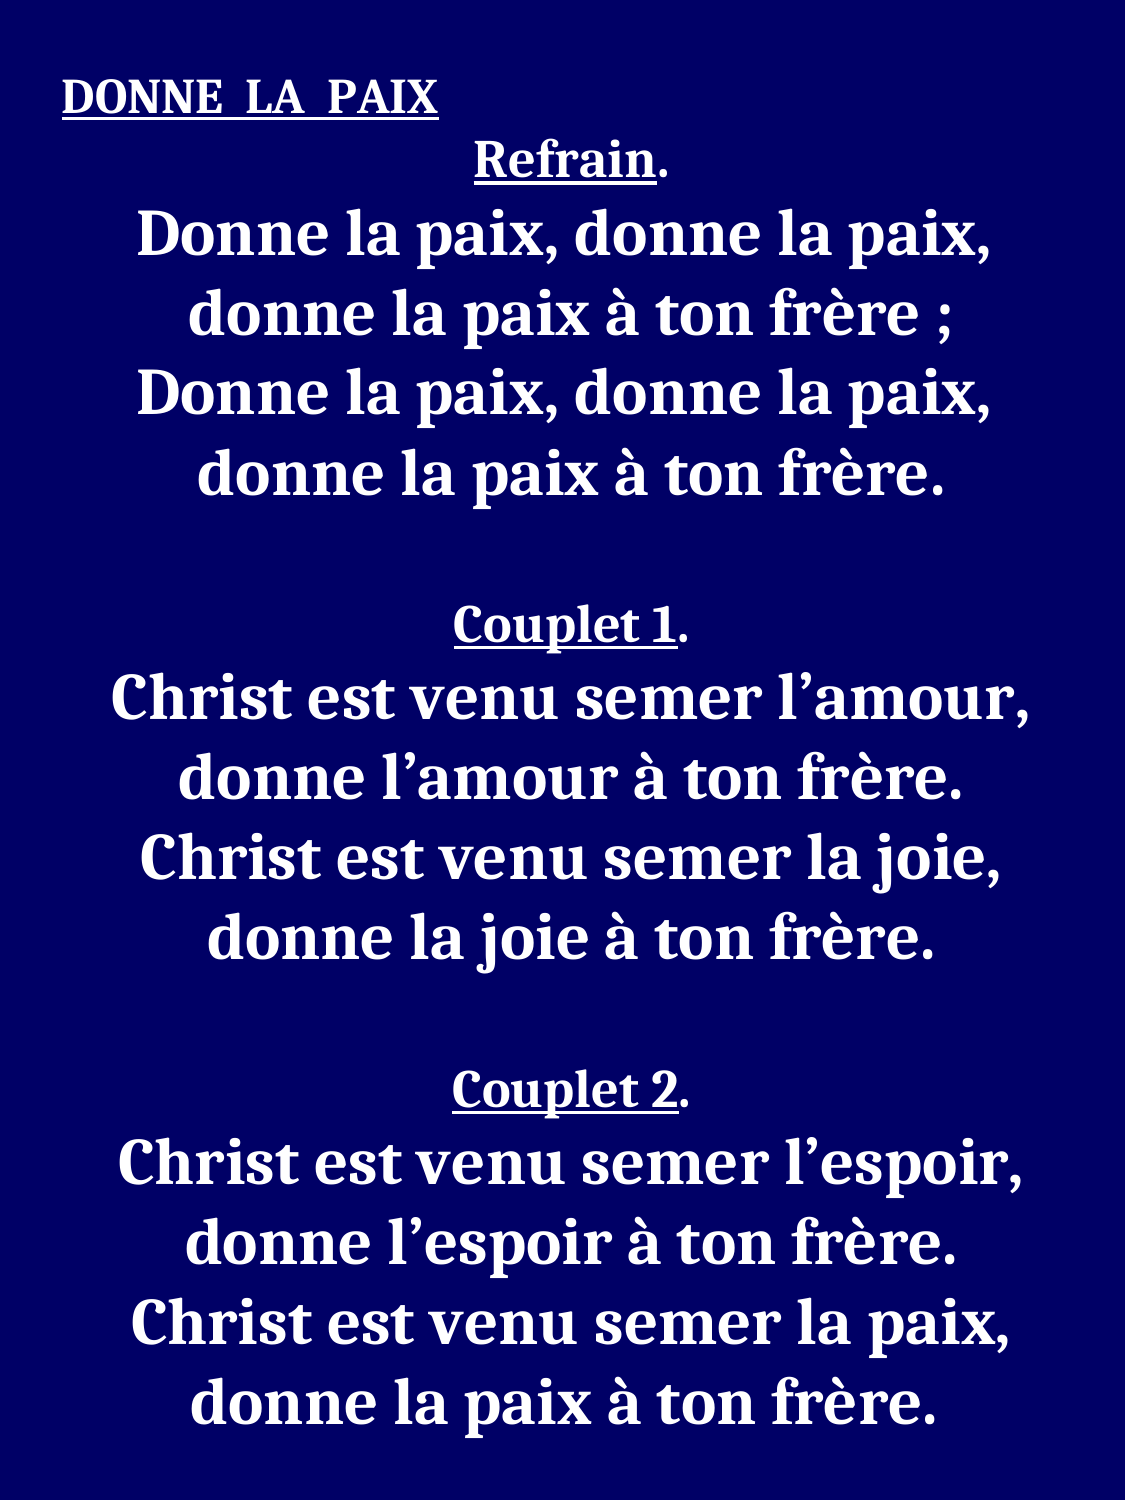

DONNE LA PAIX
Refrain.
Donne la paix, donne la paix,
donne la paix à ton frère ;
Donne la paix, donne la paix,
donne la paix à ton frère.
Couplet 1.
Christ est venu semer l’amour,
donne l’amour à ton frère.
Christ est venu semer la joie,
donne la joie à ton frère.
Couplet 2.
Christ est venu semer l’espoir,
donne l’espoir à ton frère.
Christ est venu semer la paix,
donne la paix à ton frère.